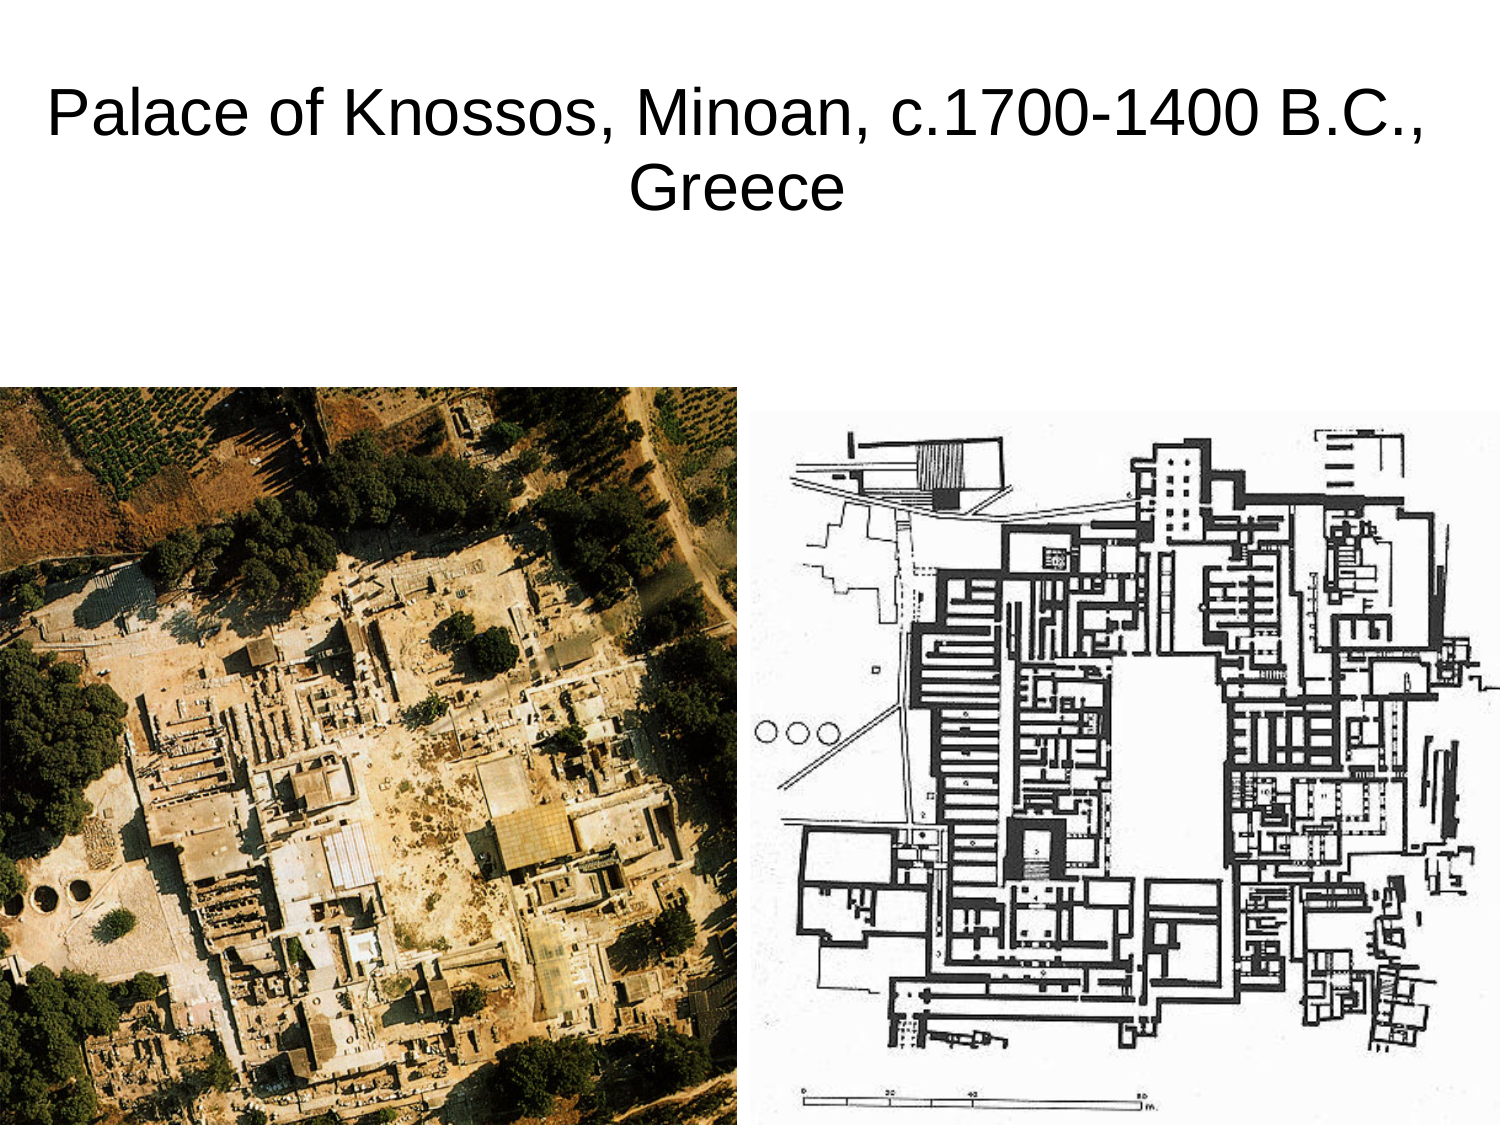

# Palace of Knossos, Minoan, c.1700-1400 B.C., Greece